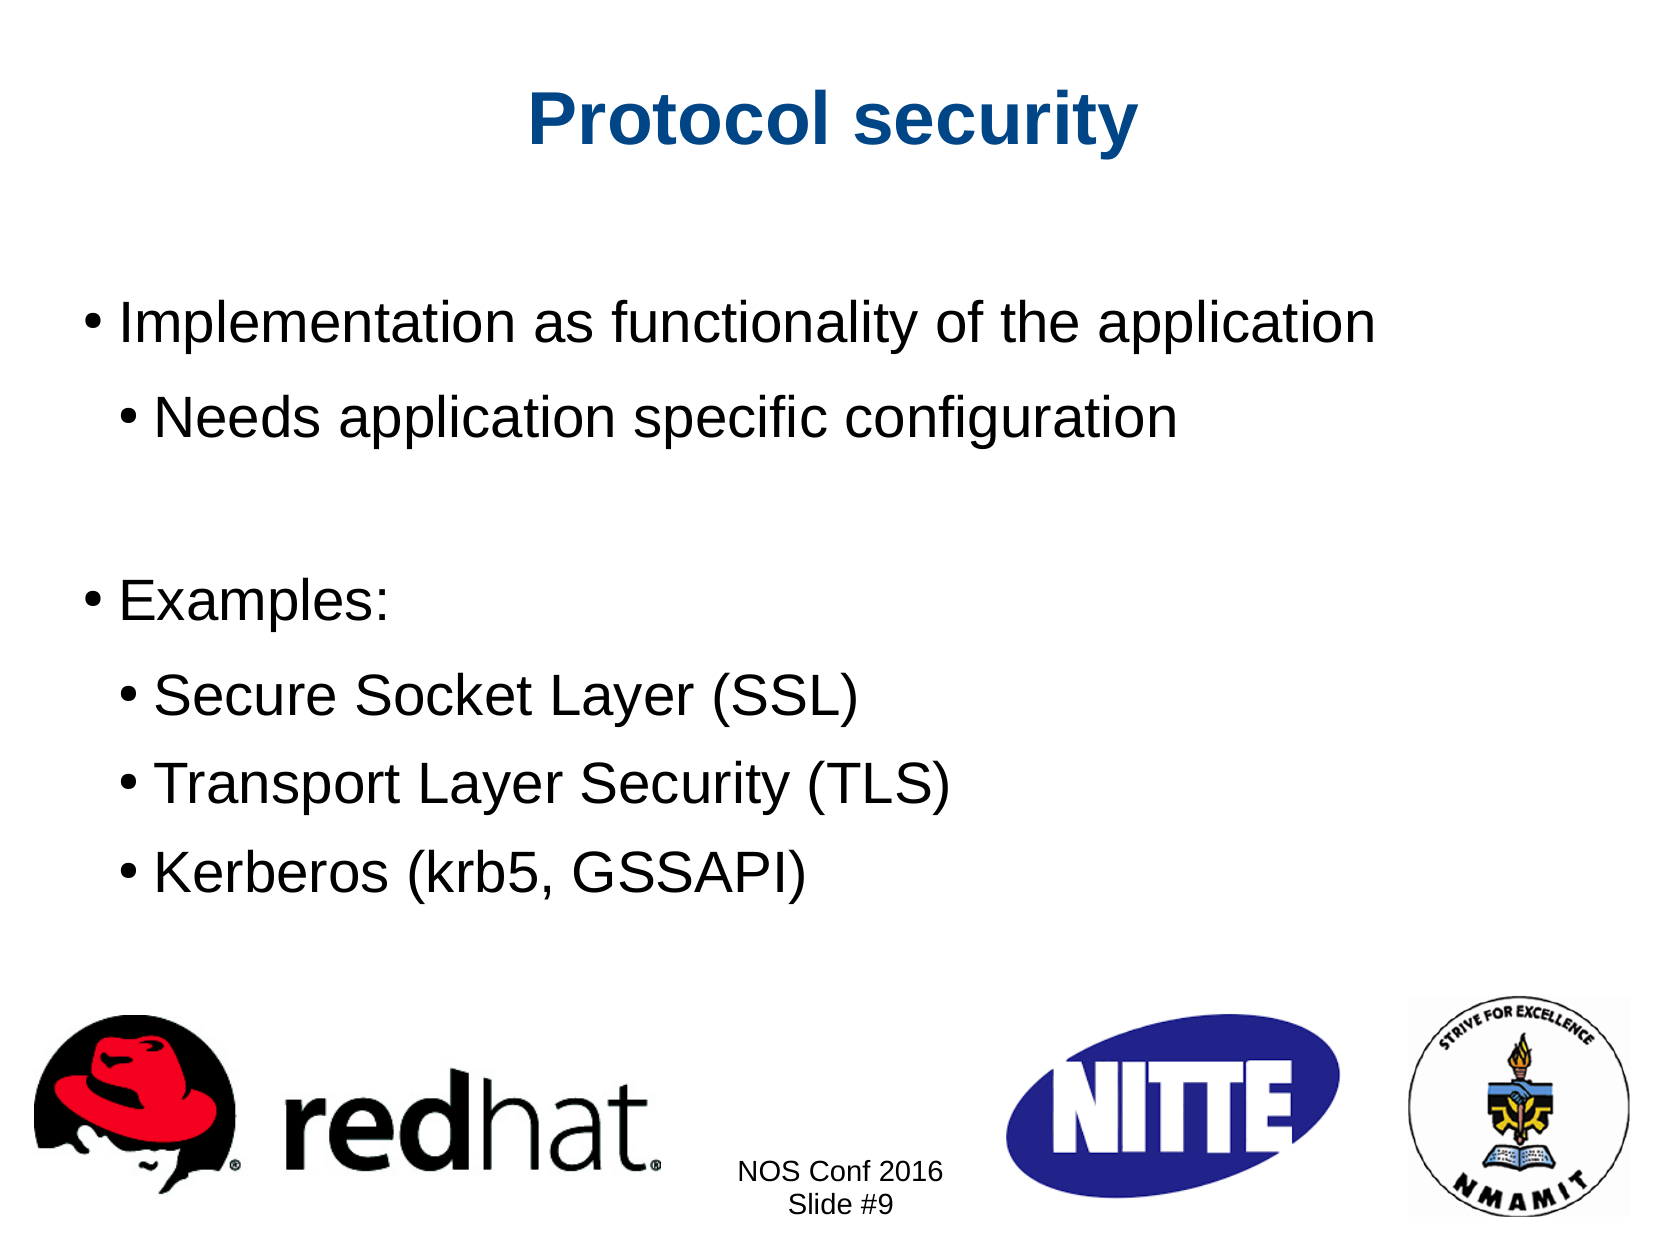

Protocol security
# Implementation as functionality of the application
Needs application specific configuration
Examples:
Secure Socket Layer (SSL)
Transport Layer Security (TLS)
Kerberos (krb5, GSSAPI)
FOSDEM, 31 January 2015
9